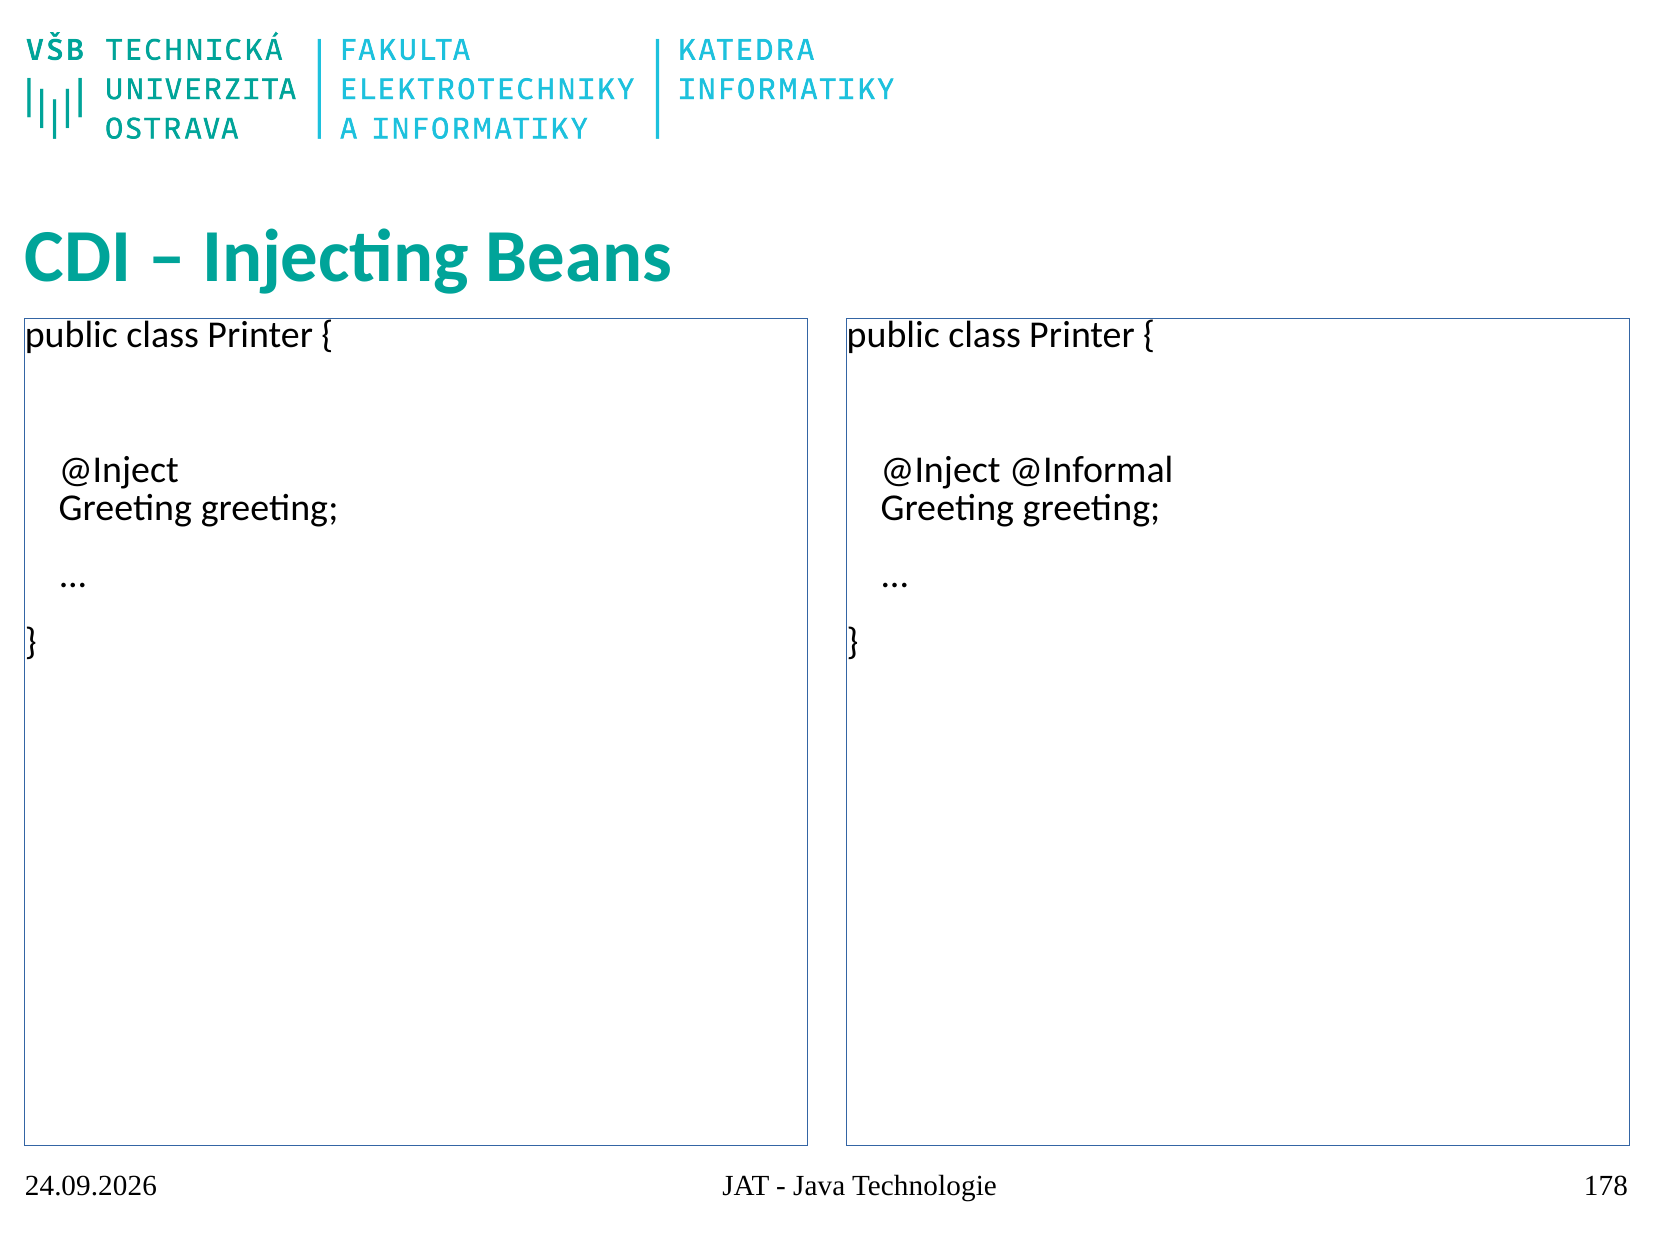

# CDI – Injecting Beans
public class Printer {
 @Inject
 Greeting greeting;
 ...
}
public class Printer {
 @Inject @Informal
 Greeting greeting;
 ...
}
JAT - Java Technologie
178